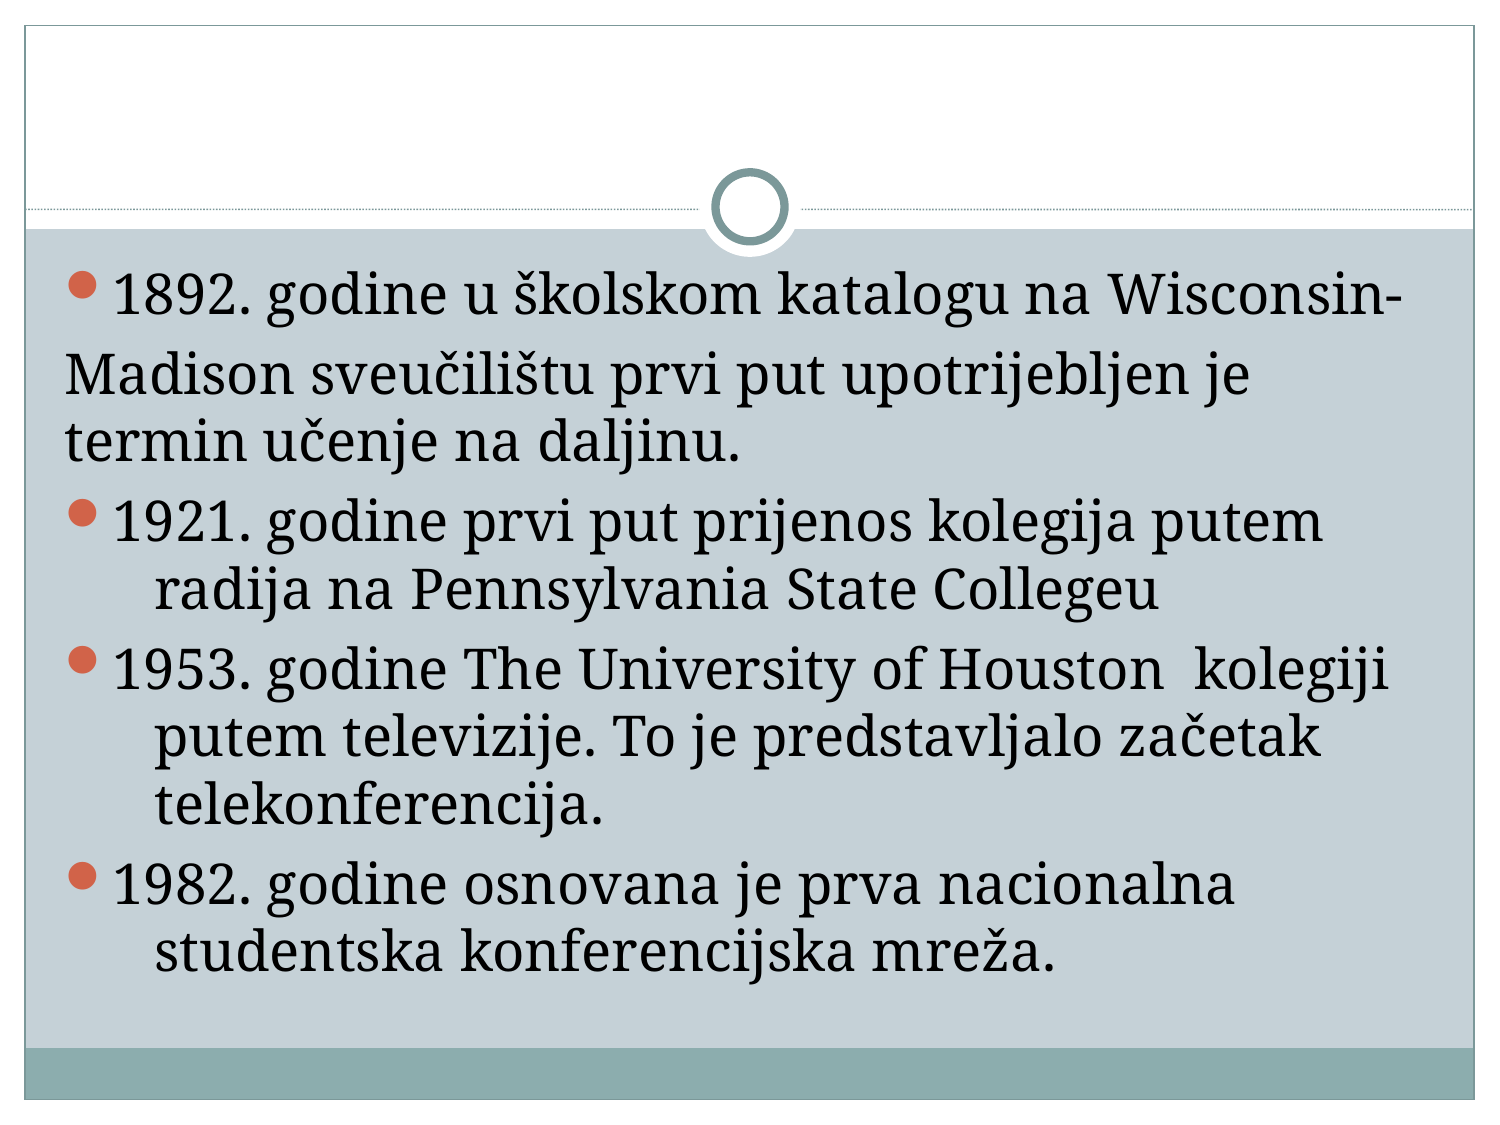

#
1892. godine u školskom katalogu na Wisconsin-
Madison sveučilištu prvi put upotrijebljen je termin učenje na daljinu.
1921. godine prvi put prijenos kolegija putem radija na Pennsylvania State Collegeu
1953. godine The University of Houston kolegiji putem televizije. To je predstavljalo začetak telekonferencija.
1982. godine osnovana je prva nacionalna studentska konferencijska mreža.